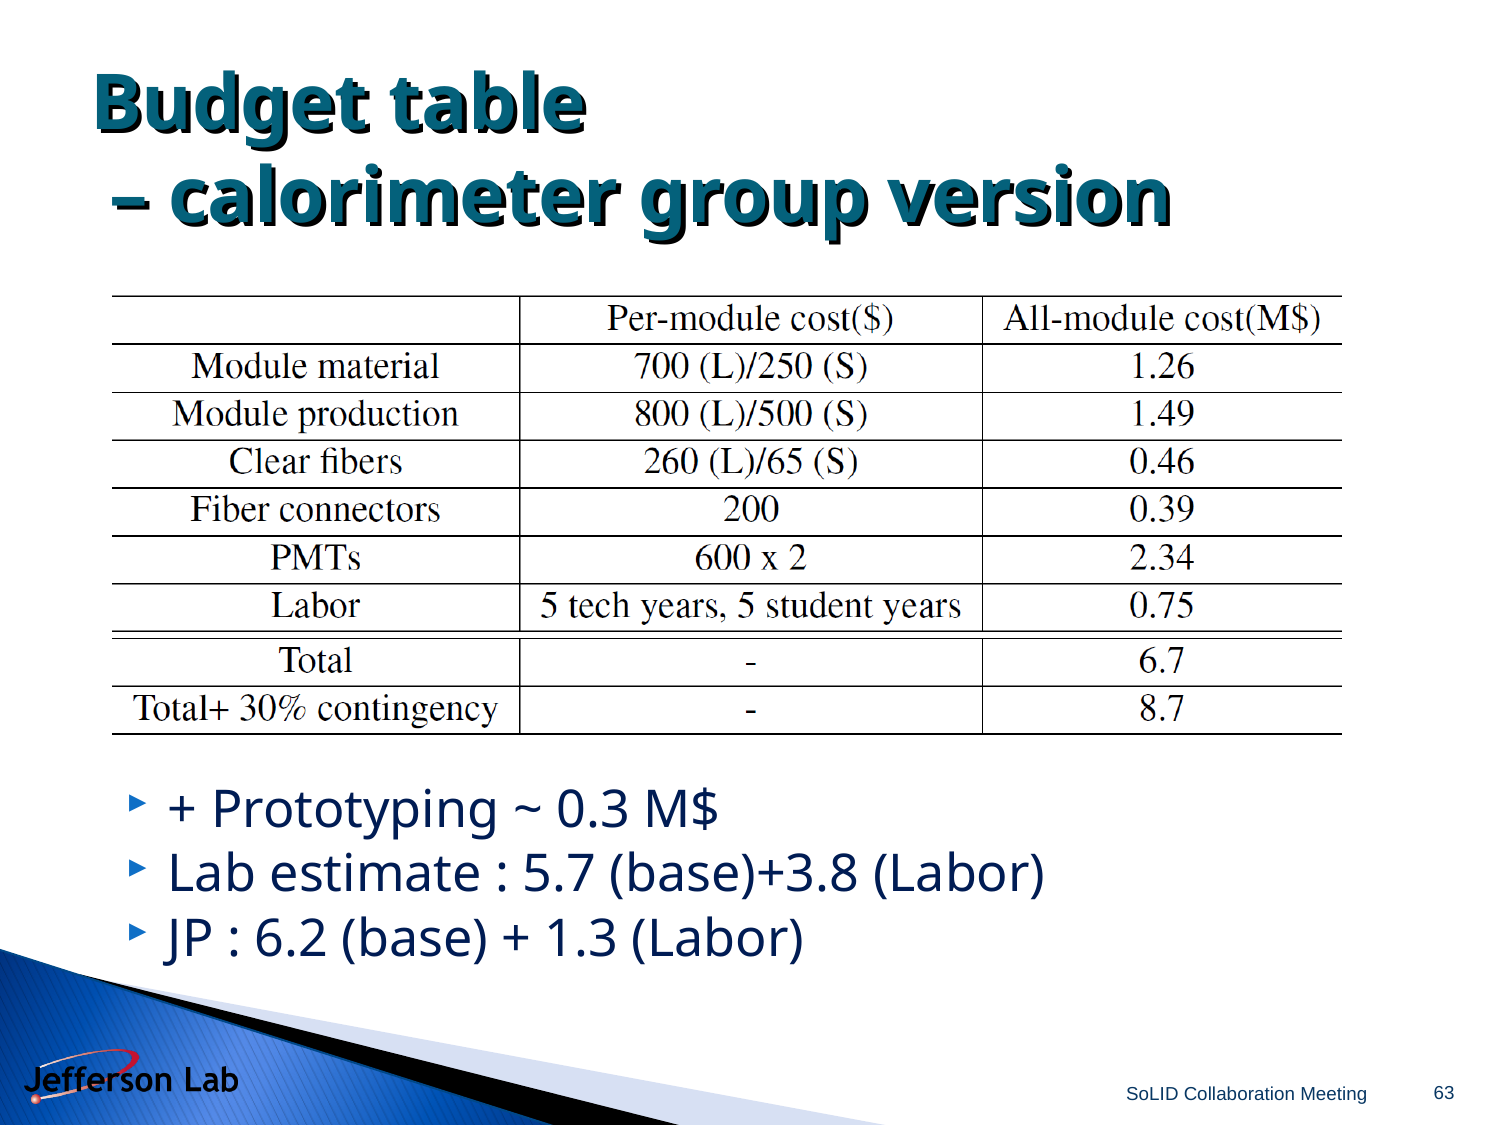

# Budget table – calorimeter group version
+ Prototyping ~ 0.3 M$
Lab estimate : 5.7 (base)+3.8 (Labor)
JP : 6.2 (base) + 1.3 (Labor)
SoLID Collaboration Meeting